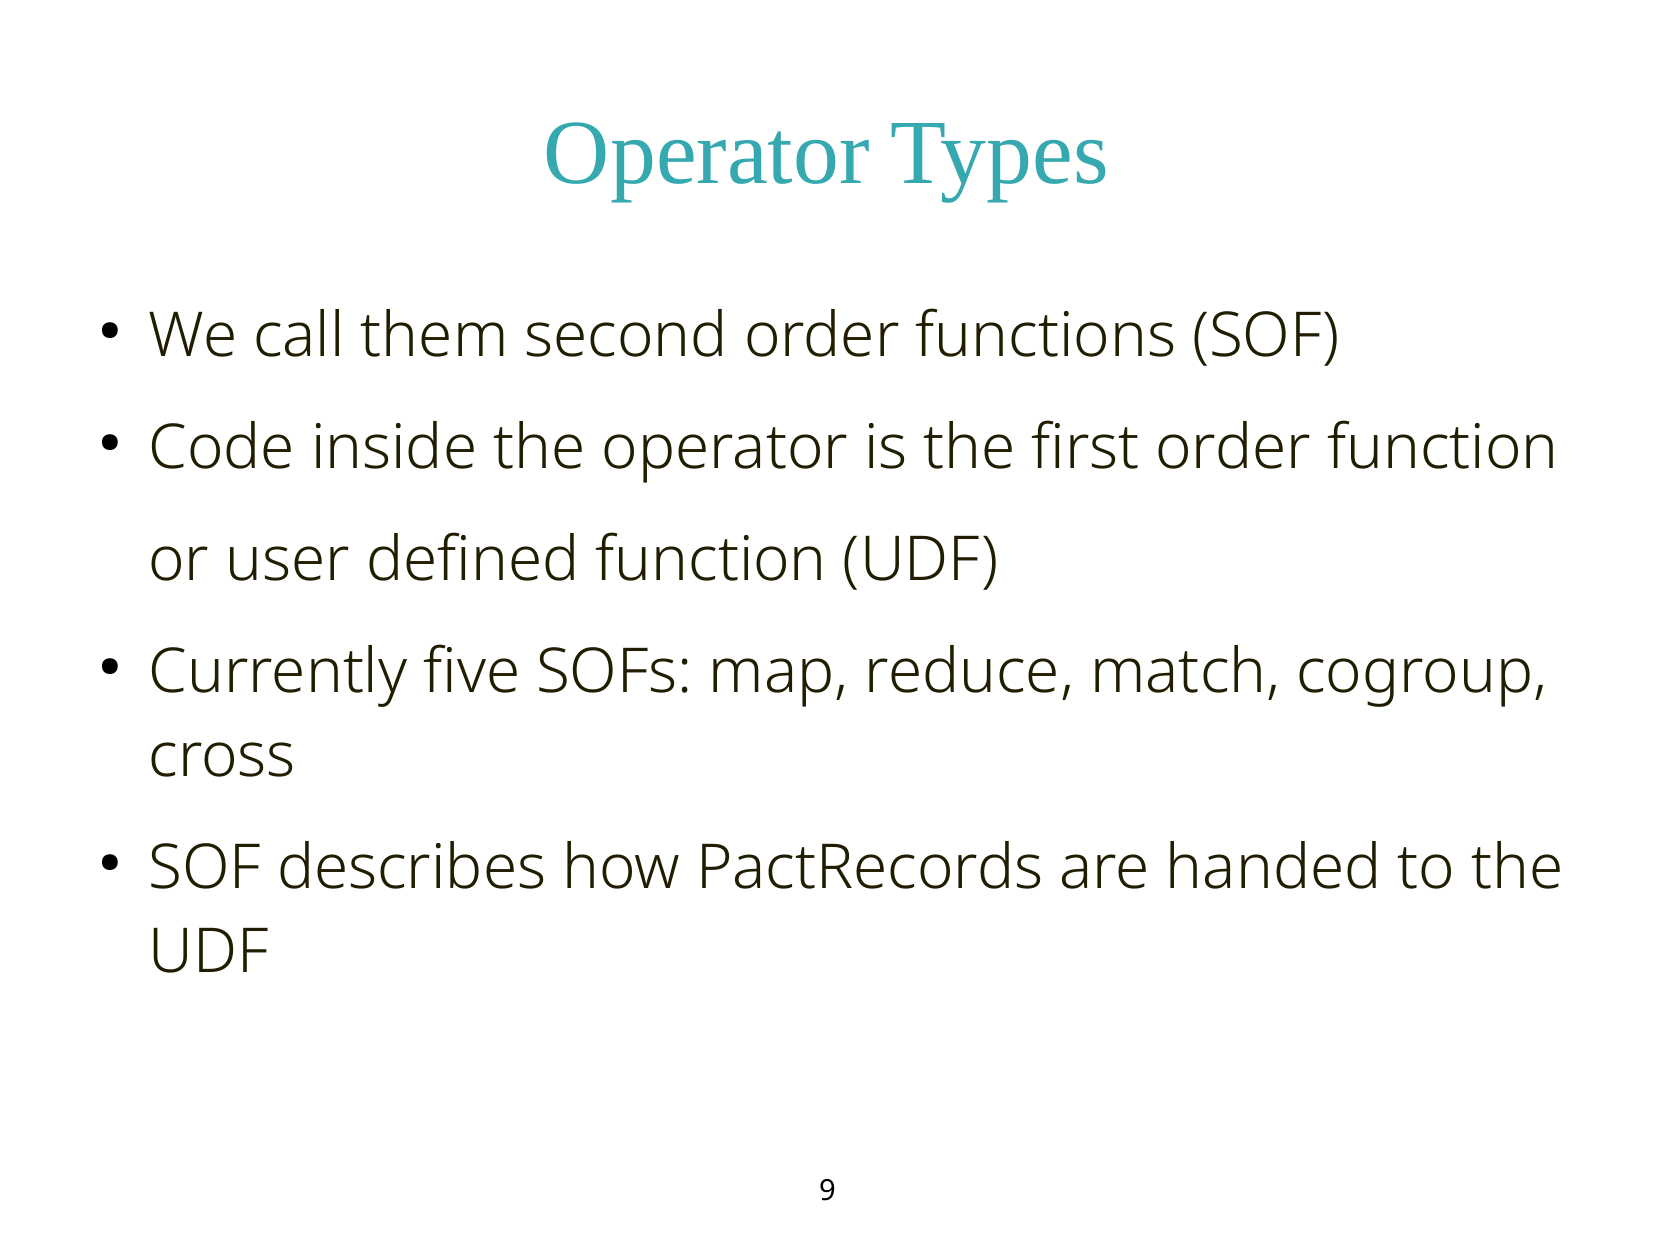

# Operator Types
We call them second order functions (SOF)
Code inside the operator is the first order function
or user defined function (UDF)
Currently five SOFs: map, reduce, match, cogroup, cross
SOF describes how PactRecords are handed to the UDF
9